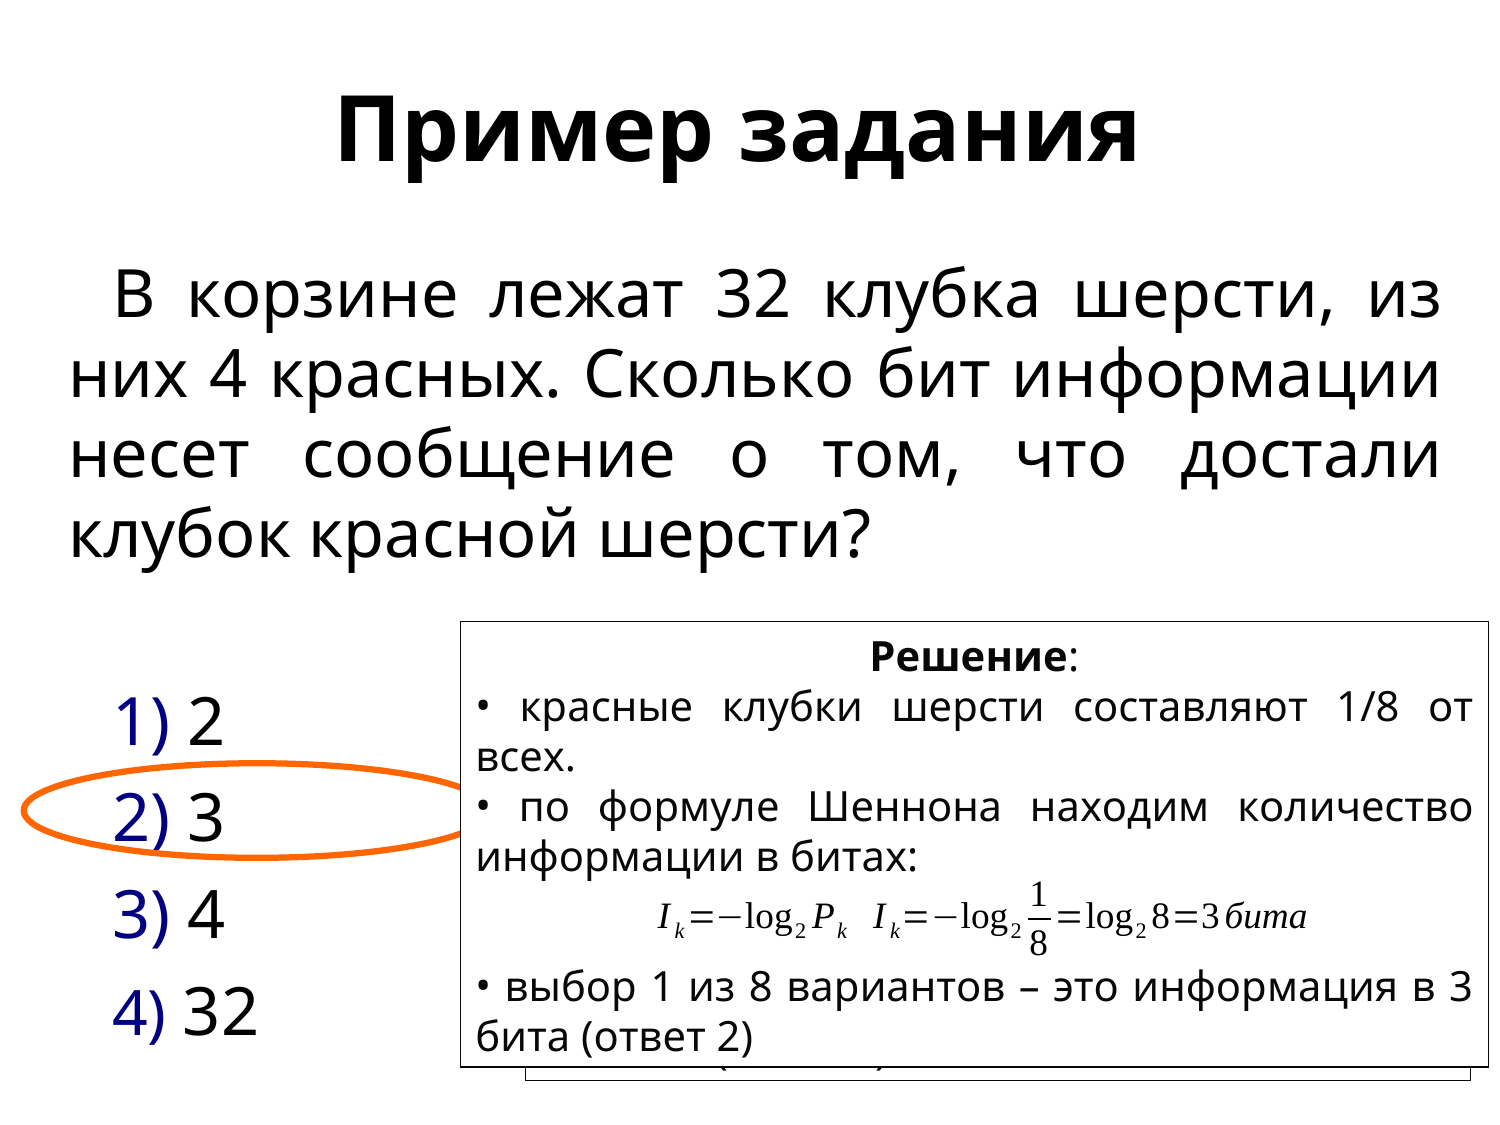

# Пример задания
В корзине лежат 32 клубка шерсти, из них 4 красных. Сколько бит информации несет сообщение о том, что достали клубок красной шерсти?
 2
 3
 4
 32
Решение:
 красные клубки шерсти составляют 1/8 от всех.
 по формуле Шеннона находим количество информации в битах:
 выбор 1 из 8 вариантов – это информация в 3 бита (ответ 2)
Решение:
 красные клубки шерсти составляют 1/8 от всех.
 сообщение о том, что первый вынутый клубок шерсти – красный, соответствует выбору одного из 8 вариантов.
 выбор 1 из 8 вариантов – это информация в 3 бита (ответ 2)